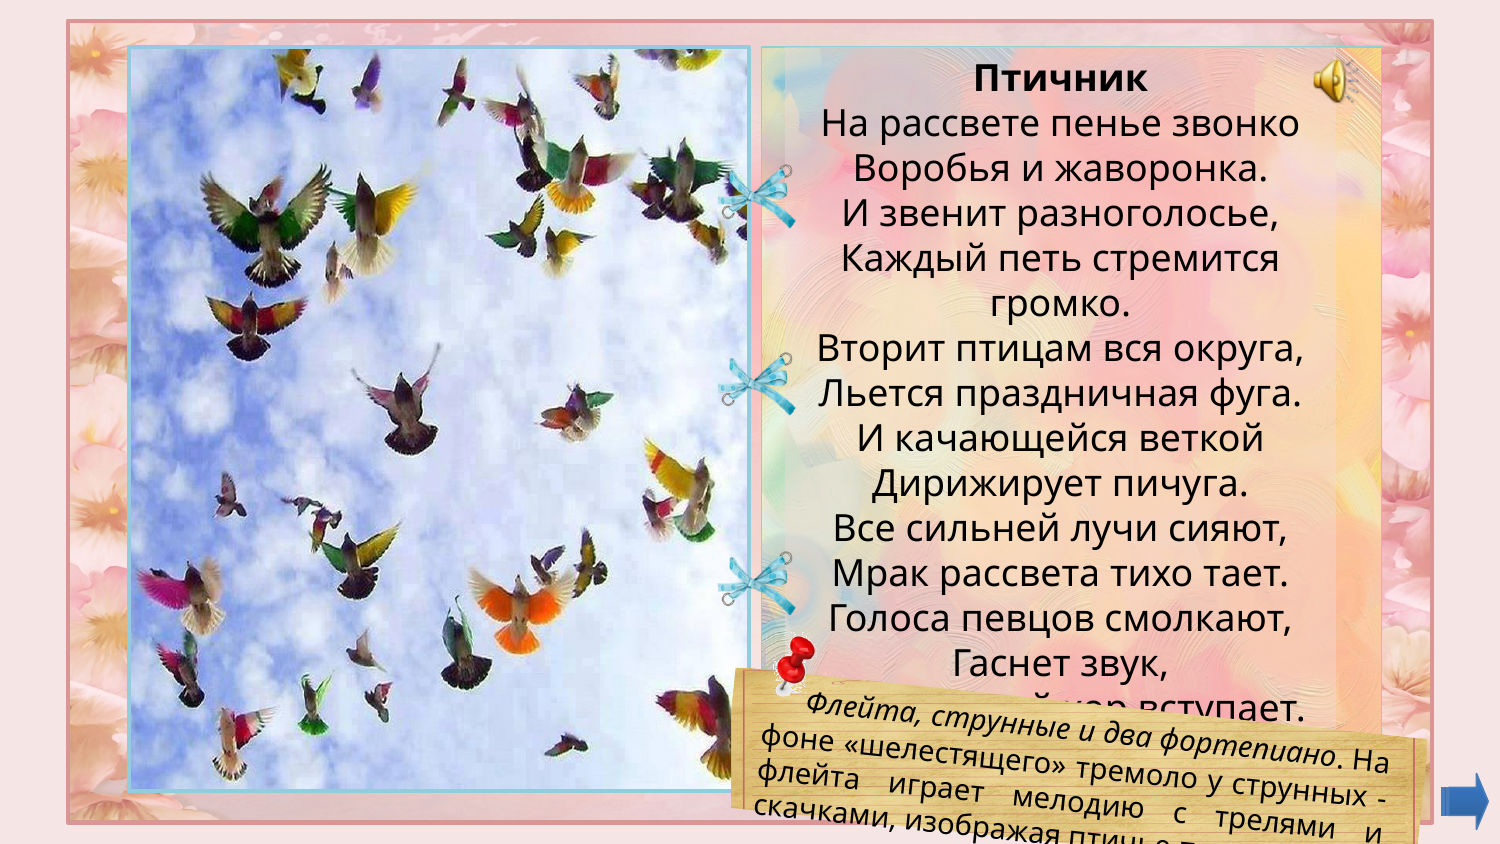

Птичник
На рассвете пенье звонко
Воробья и жаворонка.
И звенит разноголосье,
Каждый петь стремится громко.
Вторит птицам вся округа,
Льется праздничная фуга.
И качающейся веткой
Дирижирует пичуга.
Все сильней лучи сияют,
Мрак рассвета тихо тает.
Голоса певцов смолкают,
Гаснет звук,
Но уж новый хор вступает.
 Флейта, струнные и два фортепиано. На фоне «шелестящего» тремоло у струнных - флейта играет мелодию c трелями и скачками, изображая птичье пение.